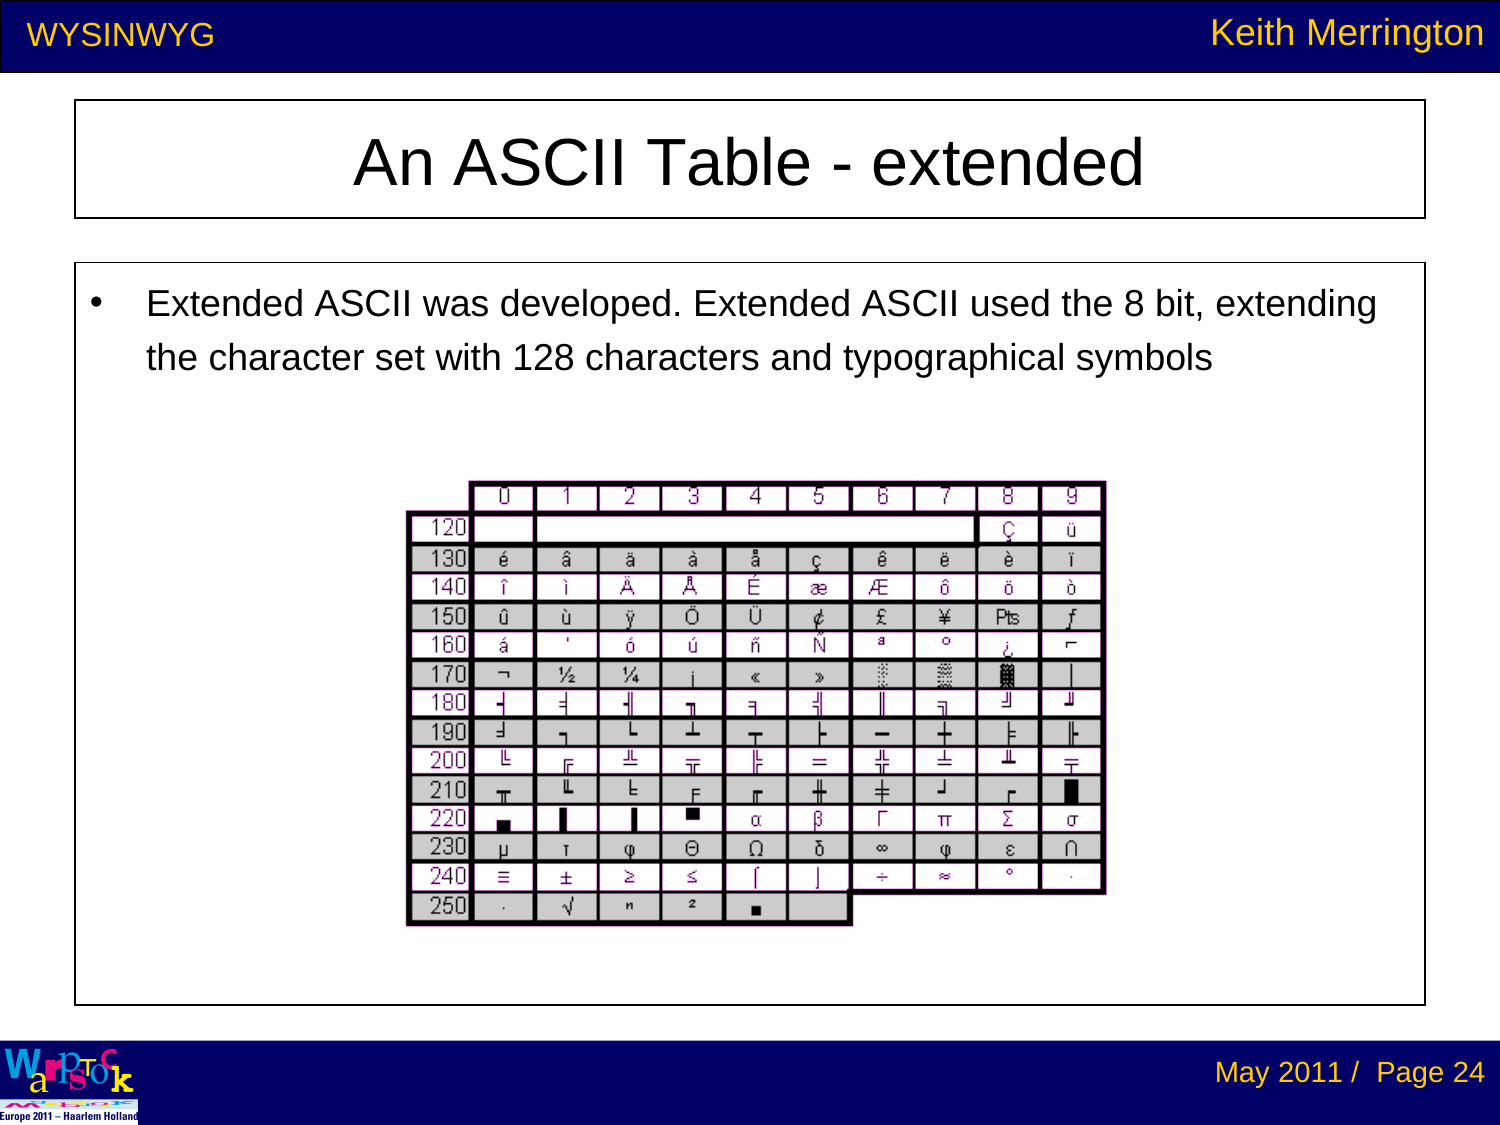

# An ASCII Table - extended
Extended ASCII was developed. Extended ASCII used the 8 bit, extending the character set with 128 characters and typographical symbols